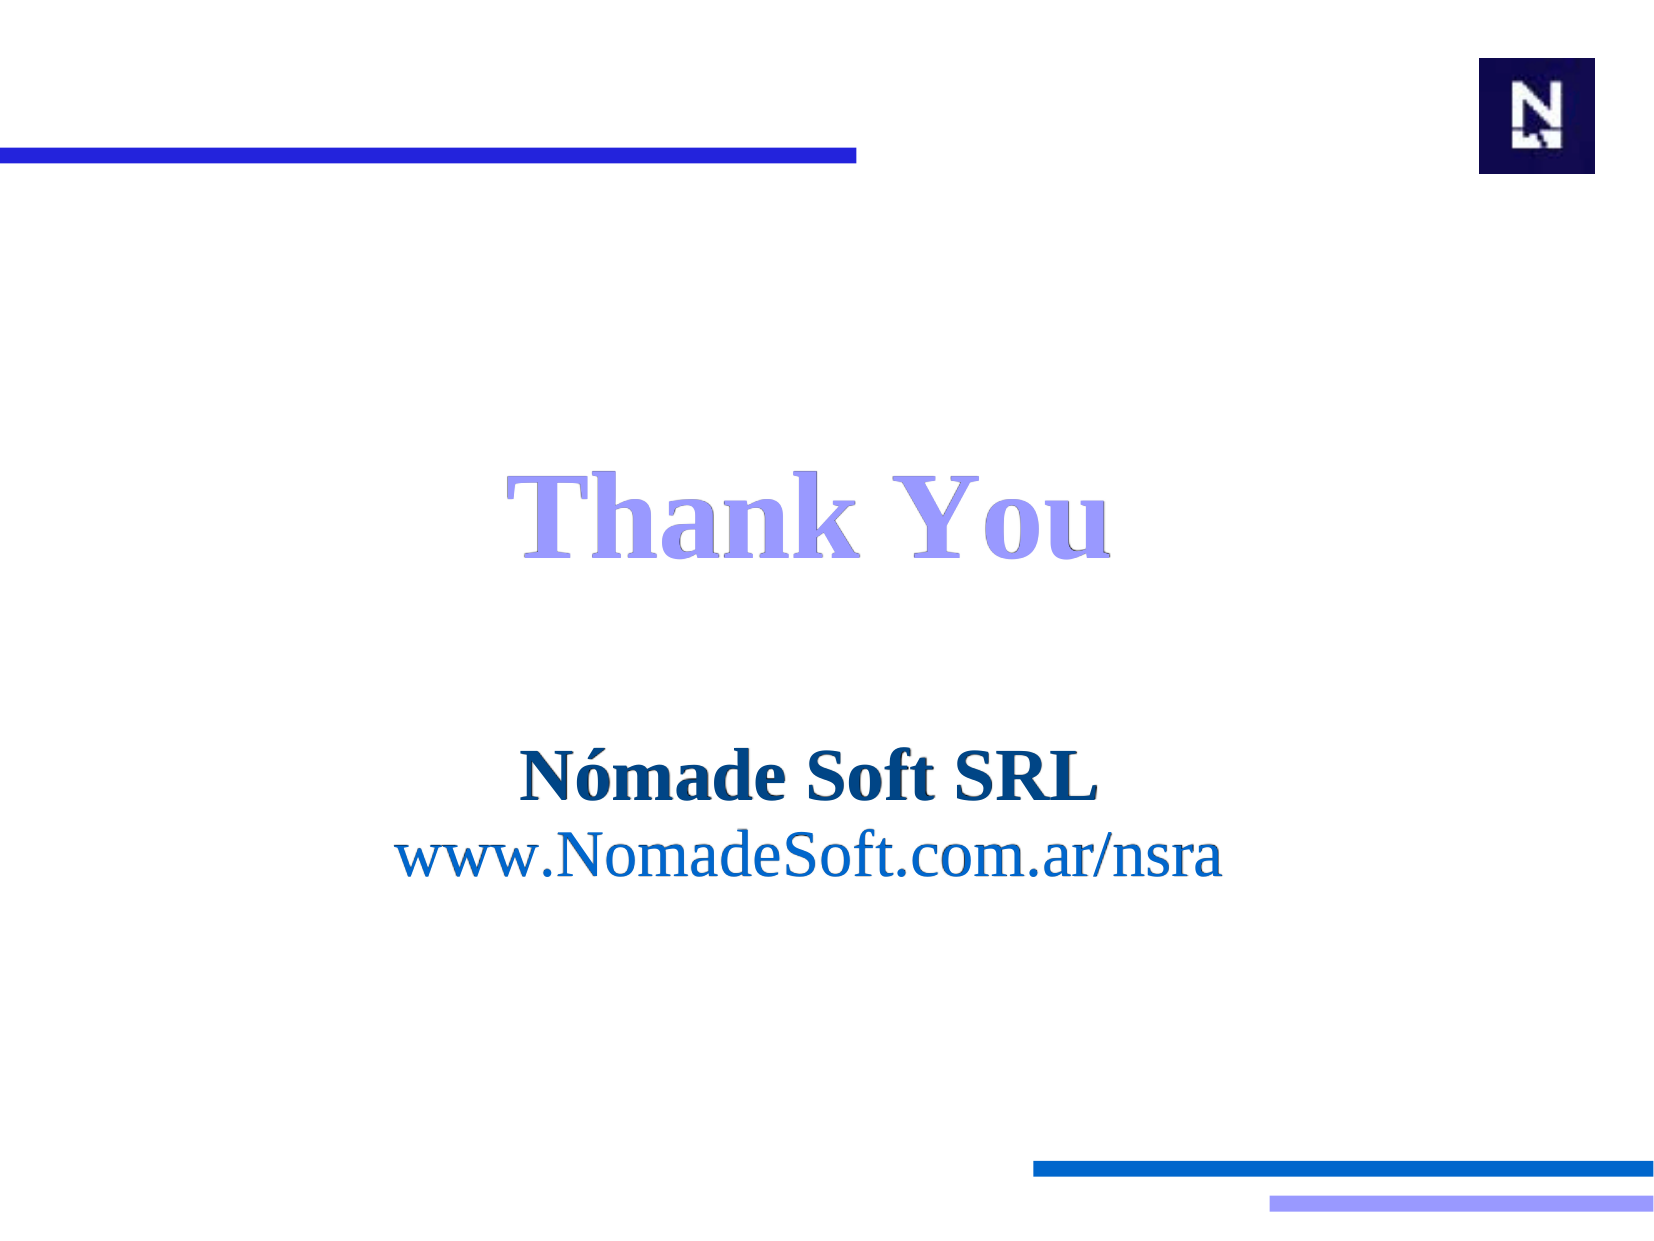

# Thank You
Nómade Soft SRL
www.NomadeSoft.com.ar/nsra